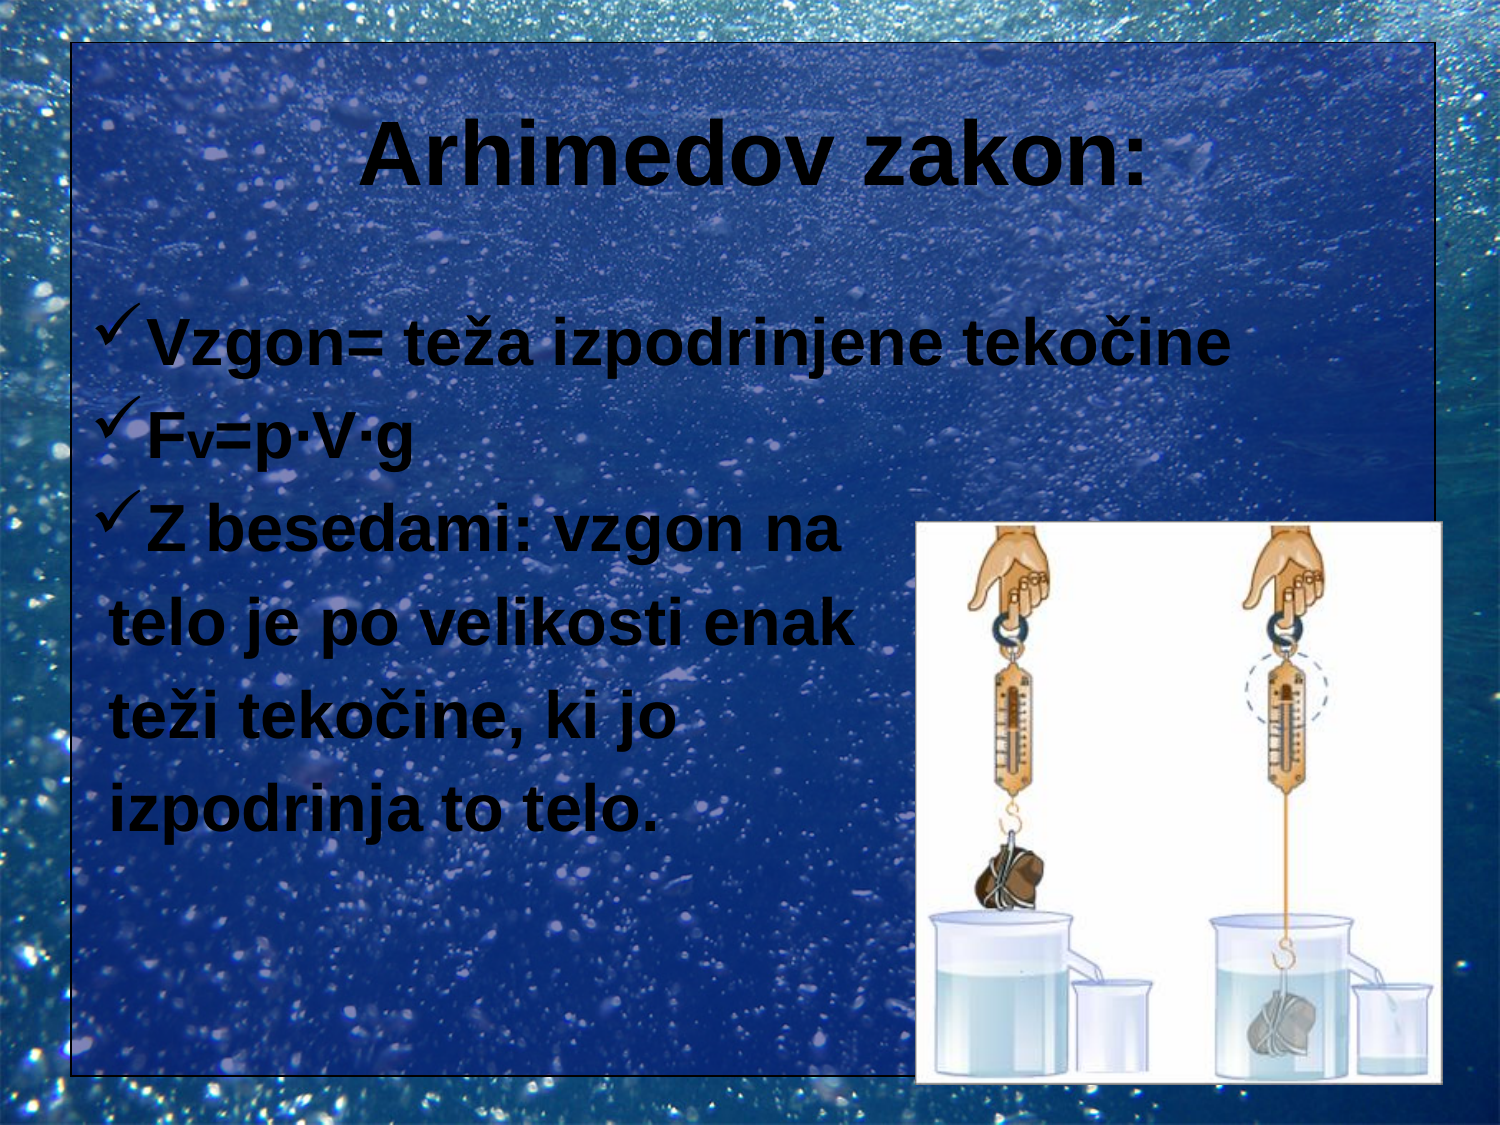

# Arhimedov zakon:
Vzgon= teža izpodrinjene tekočine
Fv=p∙V∙g
Z besedami: vzgon na
 telo je po velikosti enak
 teži tekočine, ki jo
 izpodrinja to telo.